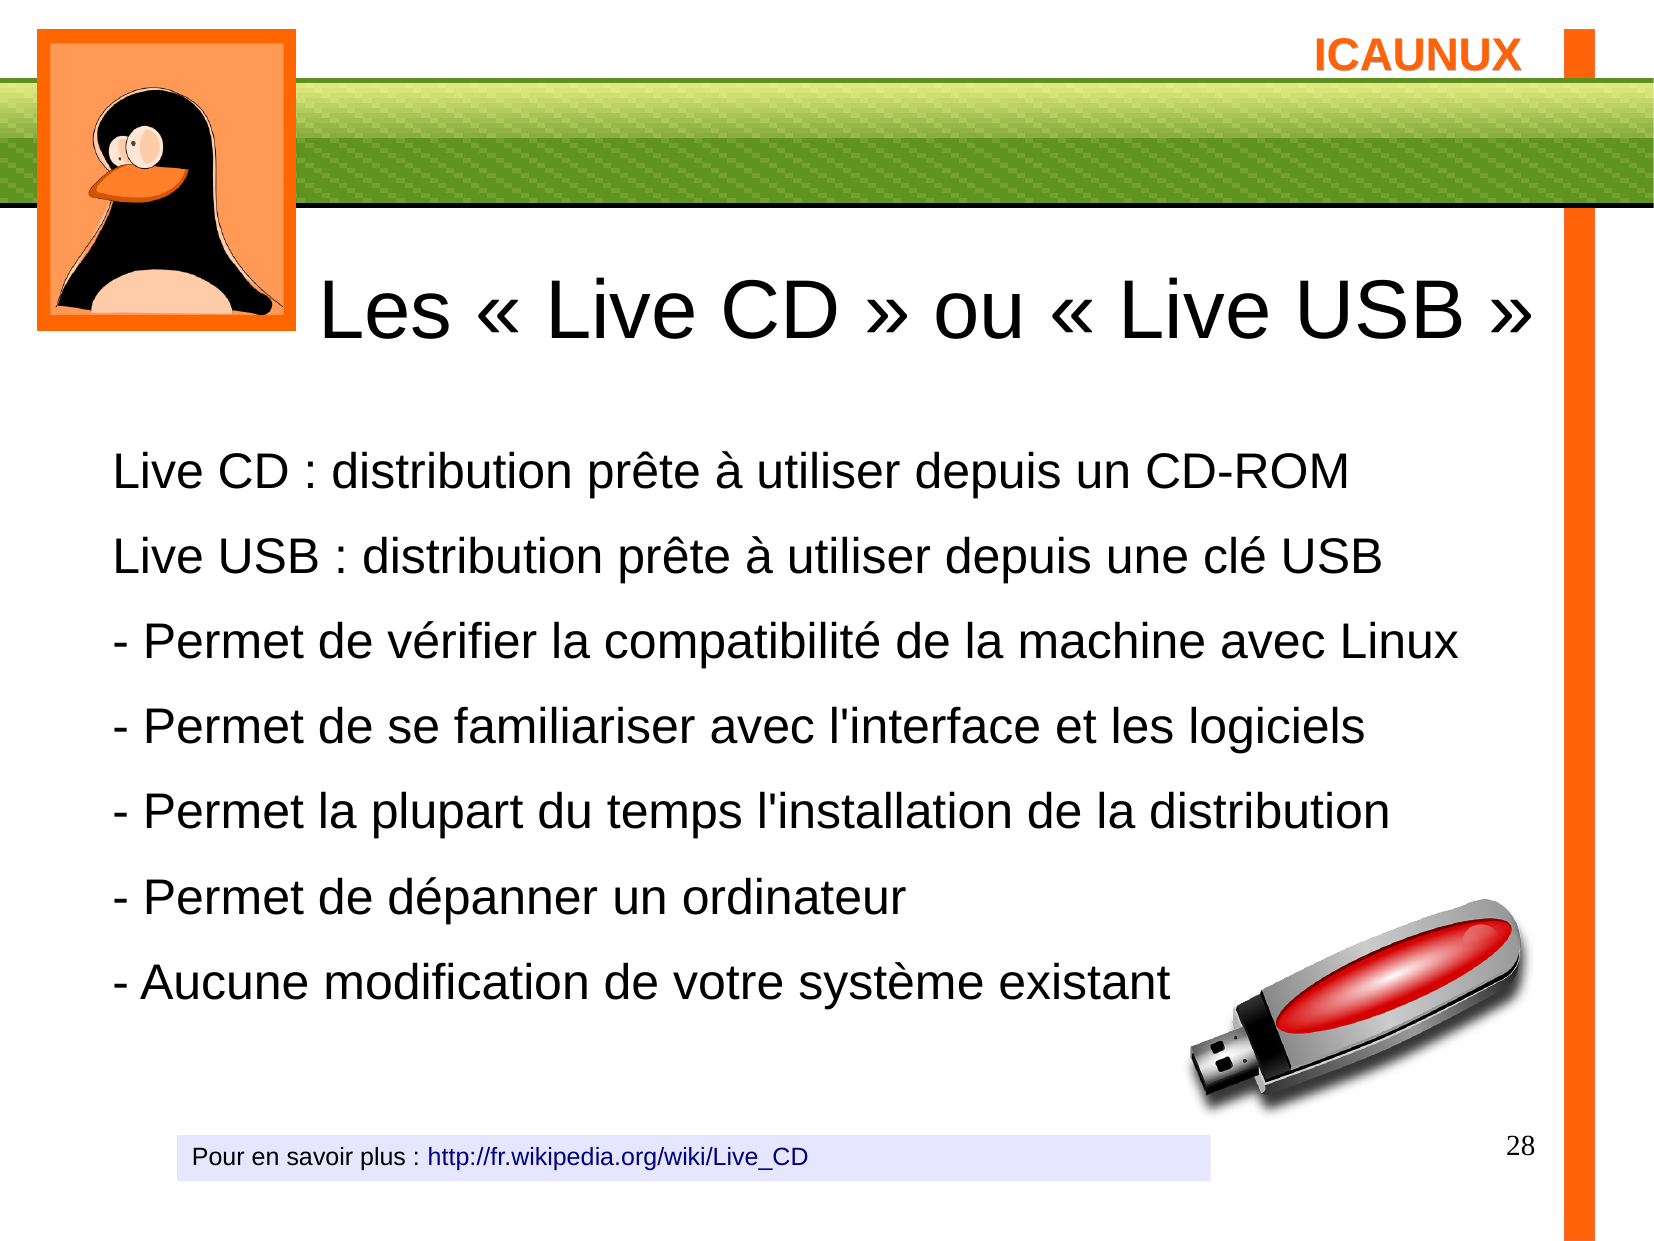

# Les « Live CD » ou « Live USB »
Live CD : distribution prête à utiliser depuis un CD-ROM
Live USB : distribution prête à utiliser depuis une clé USB
- Permet de vérifier la compatibilité de la machine avec Linux
- Permet de se familiariser avec l'interface et les logiciels
- Permet la plupart du temps l'installation de la distribution
- Permet de dépanner un ordinateur
- Aucune modification de votre système existant
28
Pour en savoir plus : http://fr.wikipedia.org/wiki/Live_CD